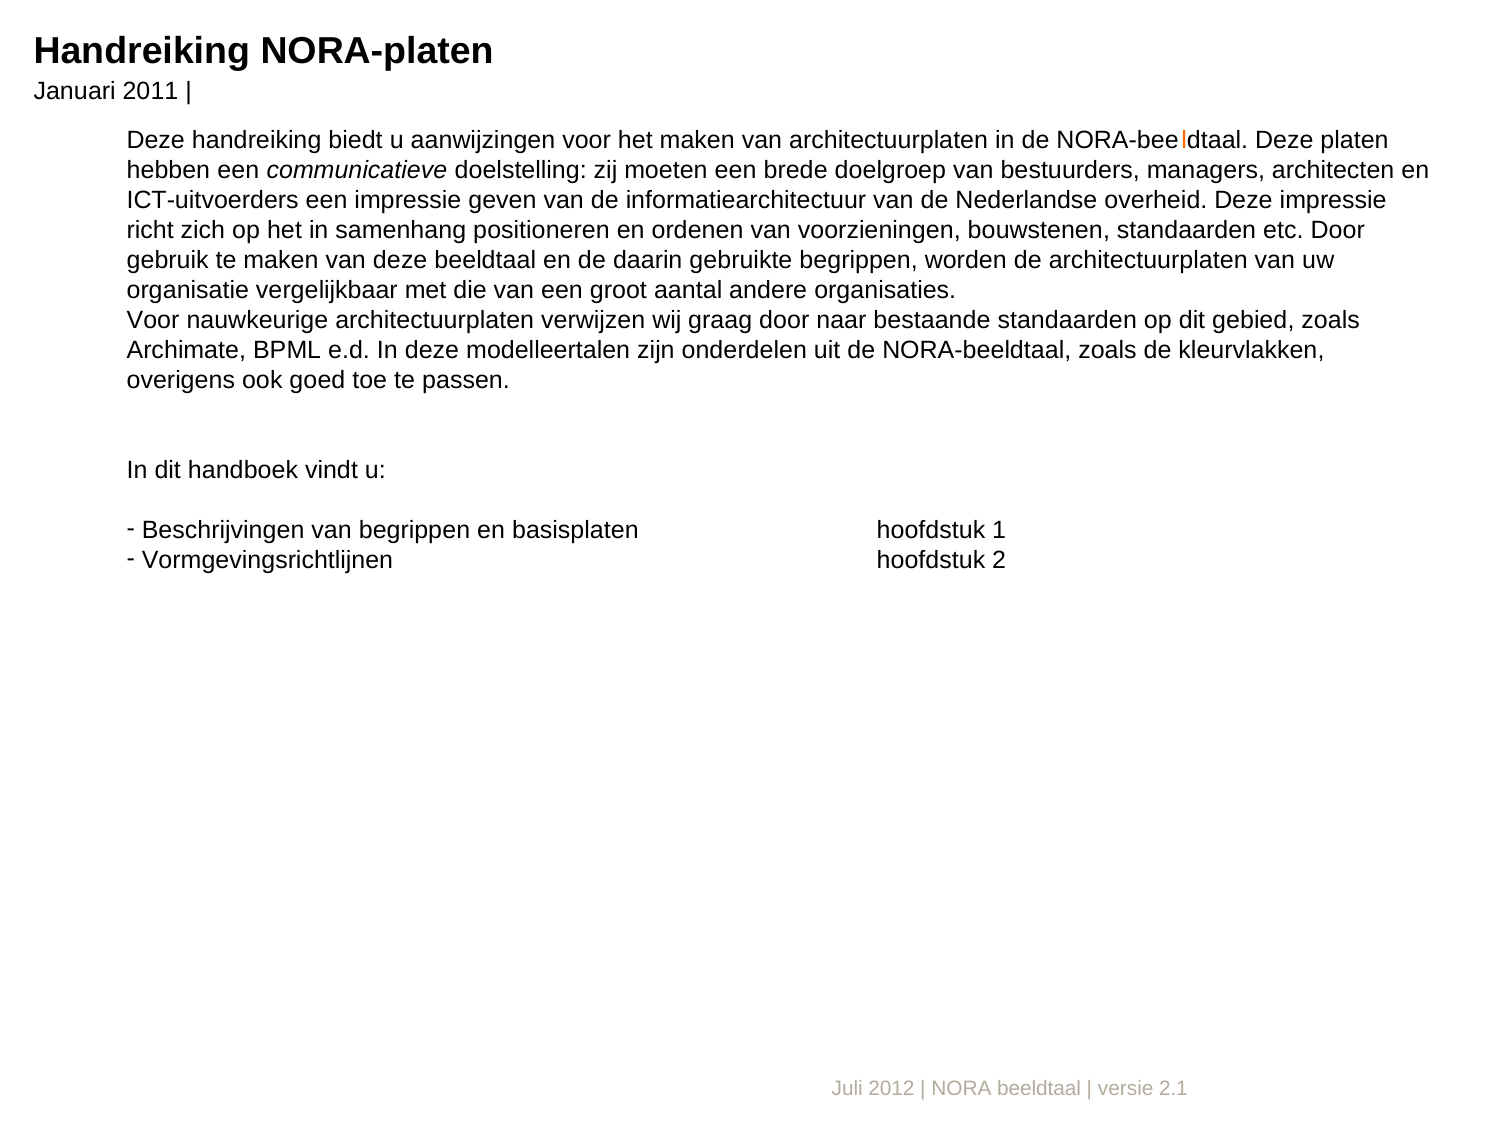

# Handreiking NORA-platen
Januari 2011 |
Deze handreiking biedt u aanwijzingen voor het maken van architectuurplaten in de NORA-beeldtaal. Deze platen hebben een communicatieve doelstelling: zij moeten een brede doelgroep van bestuurders, managers, architecten en ICT-uitvoerders een impressie geven van de informatiearchitectuur van de Nederlandse overheid. Deze impressie richt zich op het in samenhang positioneren en ordenen van voorzieningen, bouwstenen, standaarden etc. Door gebruik te maken van deze beeldtaal en de daarin gebruikte begrippen, worden de architectuurplaten van uw organisatie vergelijkbaar met die van een groot aantal andere organisaties.
Voor nauwkeurige architectuurplaten verwijzen wij graag door naar bestaande standaarden op dit gebied, zoals Archimate, BPML e.d. In deze modelleertalen zijn onderdelen uit de NORA-beeldtaal, zoals de kleurvlakken, overigens ook goed toe te passen.
In dit handboek vindt u:
 Beschrijvingen van begrippen en basisplaten		hoofdstuk 1
 Vormgevingsrichtlijnen 				hoofdstuk 2